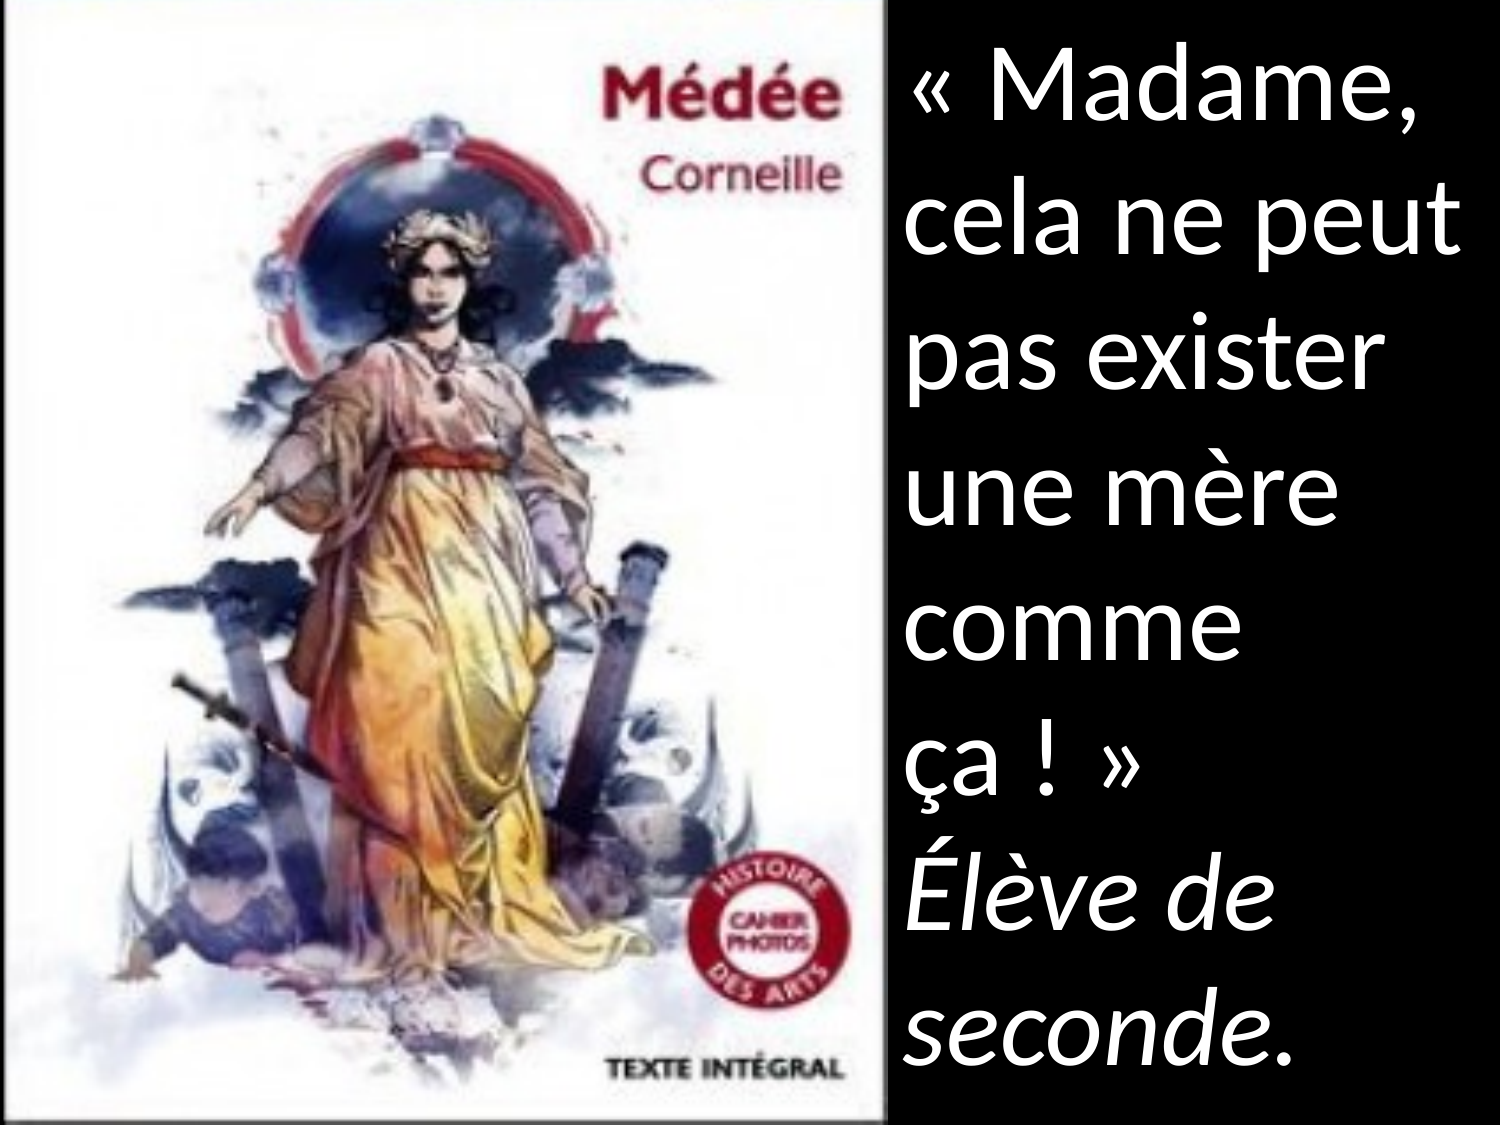

« Madame, cela ne peut pas exister une mère comme ça ! »
Élève de seconde.